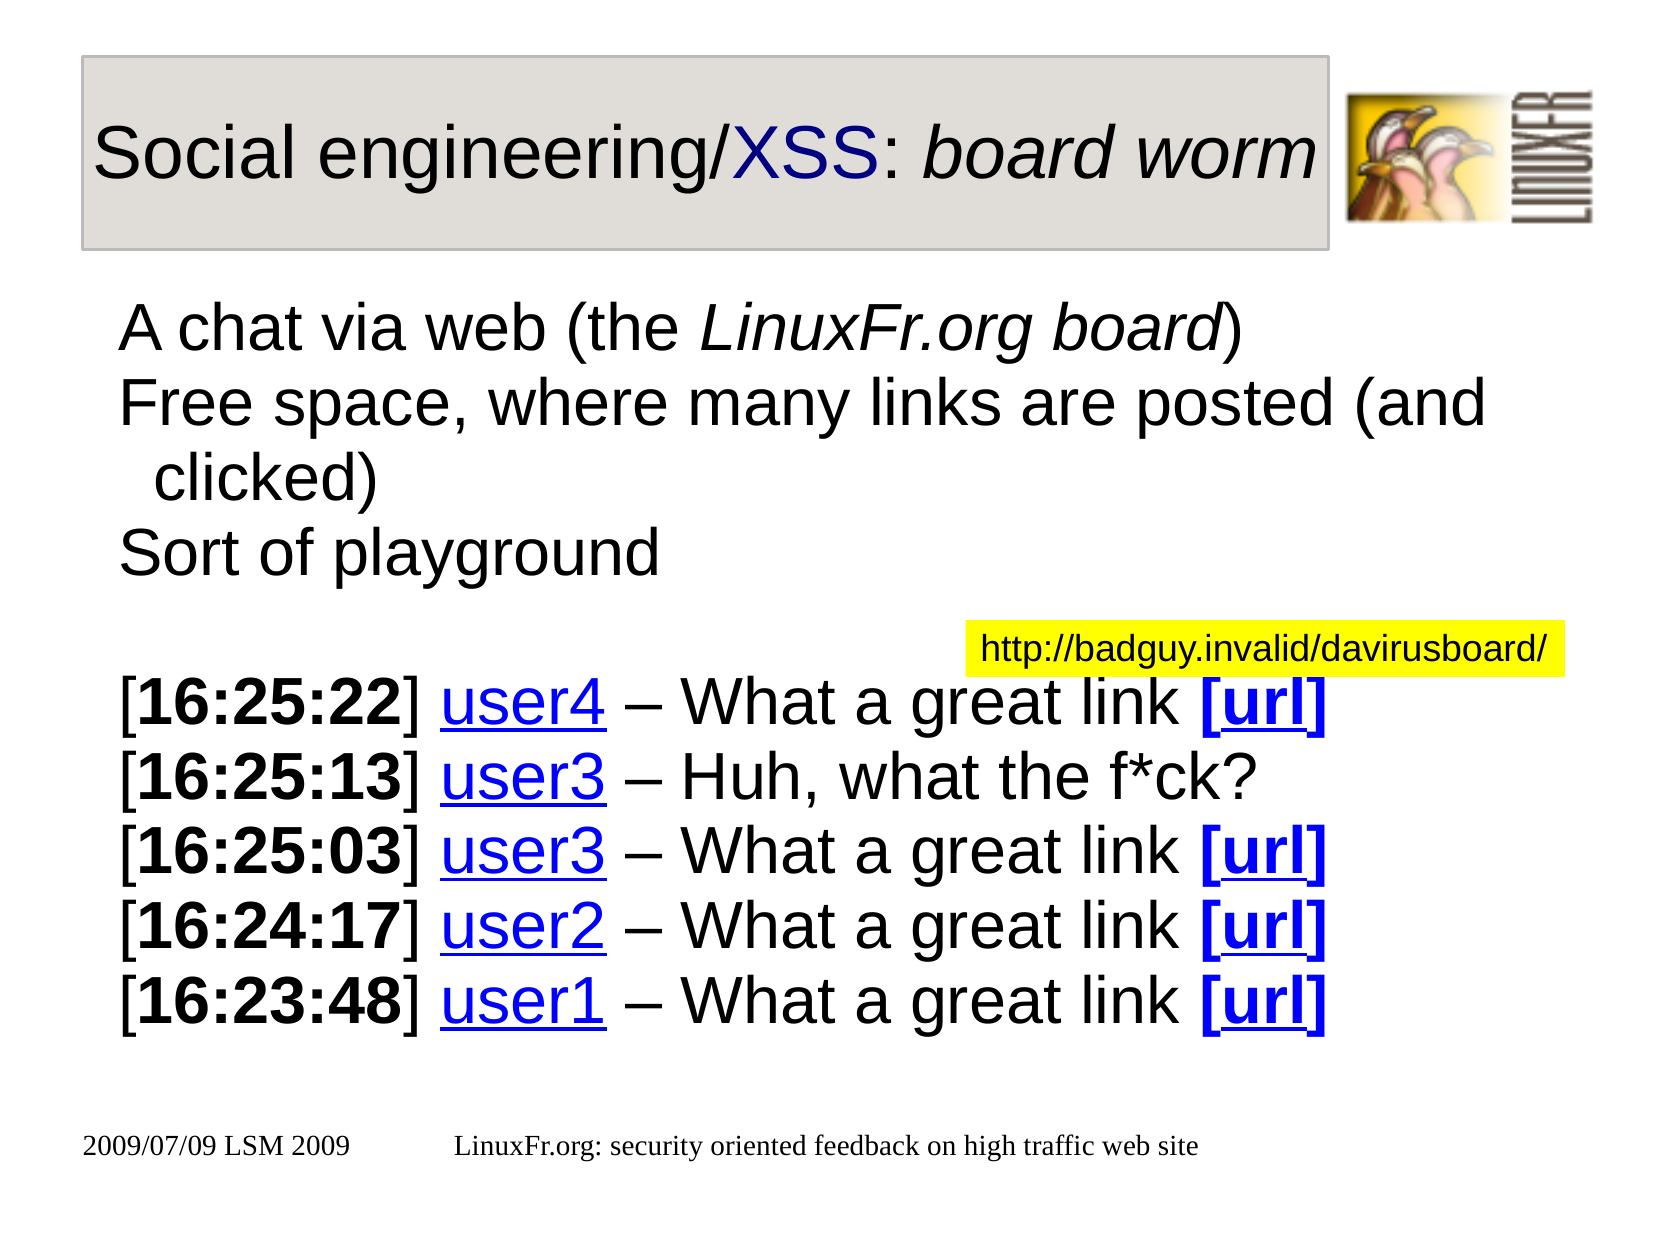

# Social engineering/XSS: board worm
A chat via web (the LinuxFr.org board)
Free space, where many links are posted (and clicked)
Sort of playground
[16:25:22] user4 – What a great link [url]
[16:25:13] user3 – Huh, what the f*ck?
[16:25:03] user3 – What a great link [url]
[16:24:17] user2 – What a great link [url]
[16:23:48] user1 – What a great link [url]
http://badguy.invalid/davirusboard/